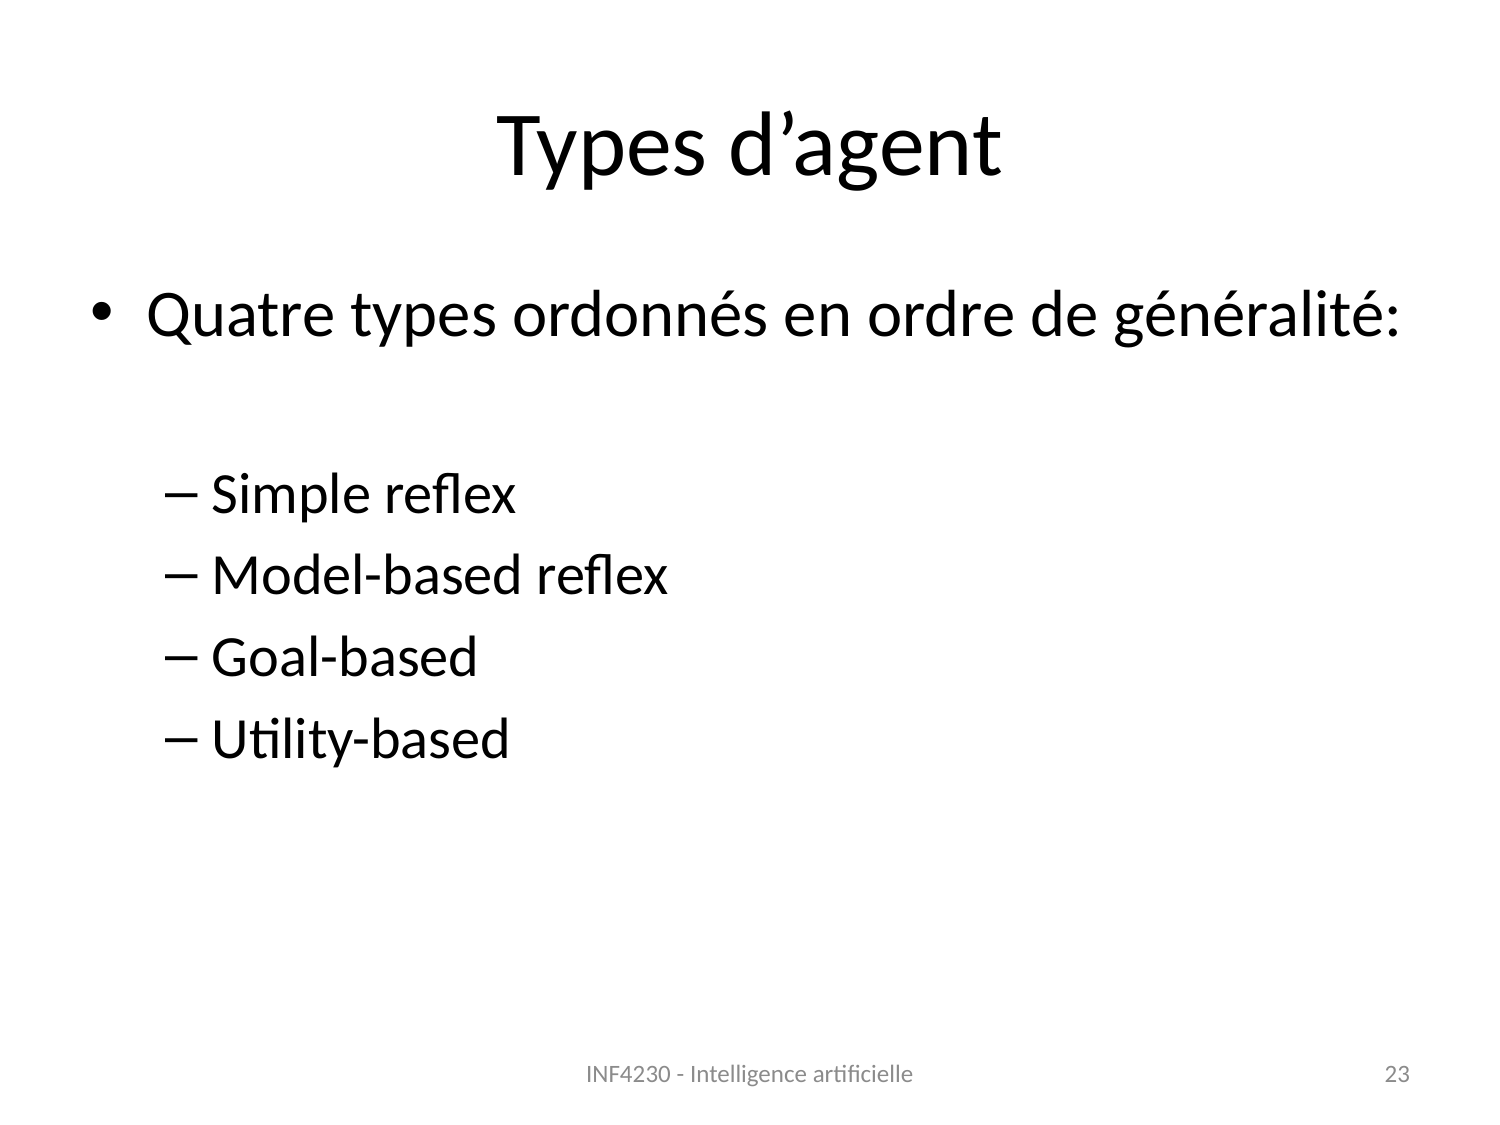

# Types d’agent
Quatre types ordonnés en ordre de généralité:
Simple reflex
Model-based reflex
Goal-based
Utility-based
INF4230 - Intelligence artificielle